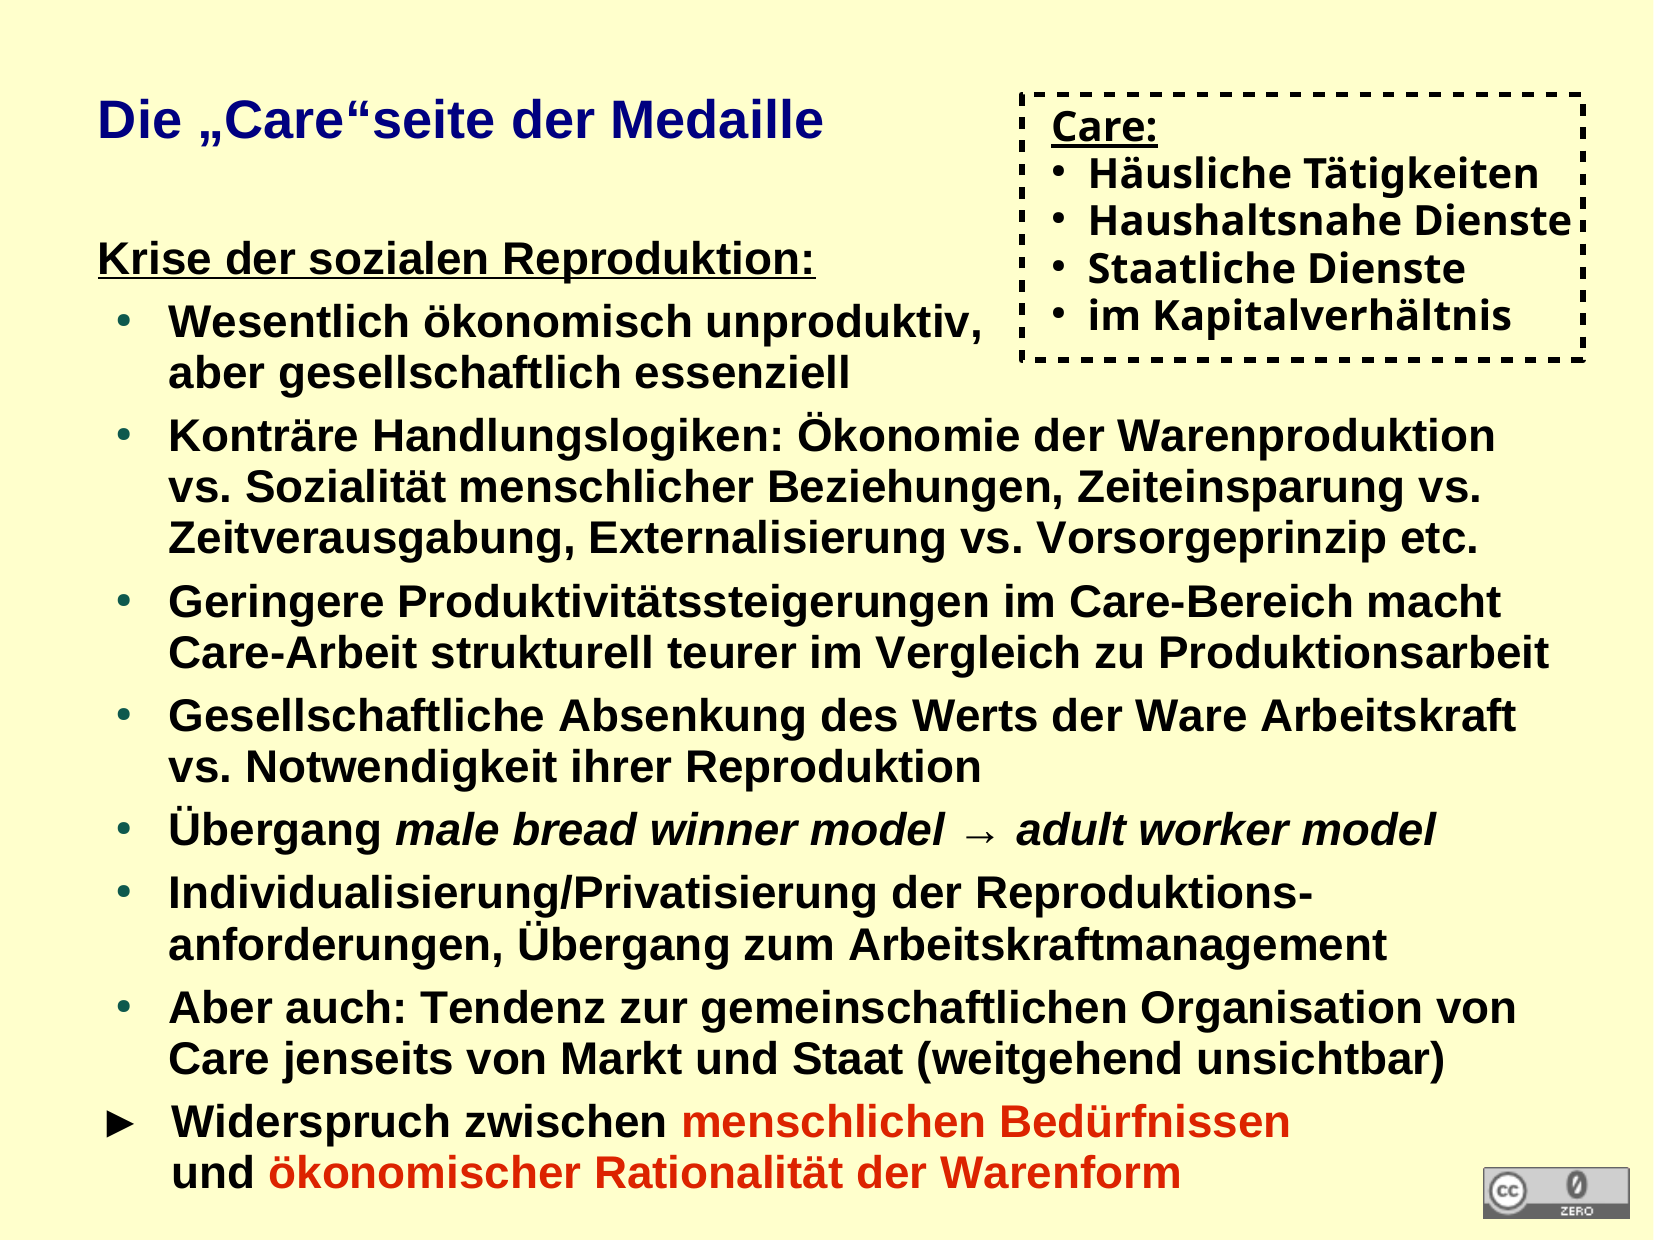

Die „Care“seite der Medaille
Care:
 Häusliche Tätigkeiten
 Haushaltsnahe Dienste
 Staatliche Dienste
 im Kapitalverhältnis
# Krise der sozialen Reproduktion:
Wesentlich ökonomisch unproduktiv,
aber gesellschaftlich essenziell
Konträre Handlungslogiken: Ökonomie der Warenproduktion vs. Sozialität menschlicher Beziehungen, Zeiteinsparung vs. Zeitverausgabung, Externalisierung vs. Vorsorgeprinzip etc.
Geringere Produktivitätssteigerungen im Care-Bereich macht Care-Arbeit strukturell teurer im Vergleich zu Produktionsarbeit
Gesellschaftliche Absenkung des Werts der Ware Arbeitskraft vs. Notwendigkeit ihrer Reproduktion
Übergang male bread winner model → adult worker model
Individualisierung/Privatisierung der Reproduktions-anforderungen, Übergang zum Arbeitskraftmanagement
Aber auch: Tendenz zur gemeinschaftlichen Organisation von Care jenseits von Markt und Staat (weitgehend unsichtbar)
►	Widerspruch zwischen menschlichen Bedürfnissen
	und ökonomischer Rationalität der Warenform